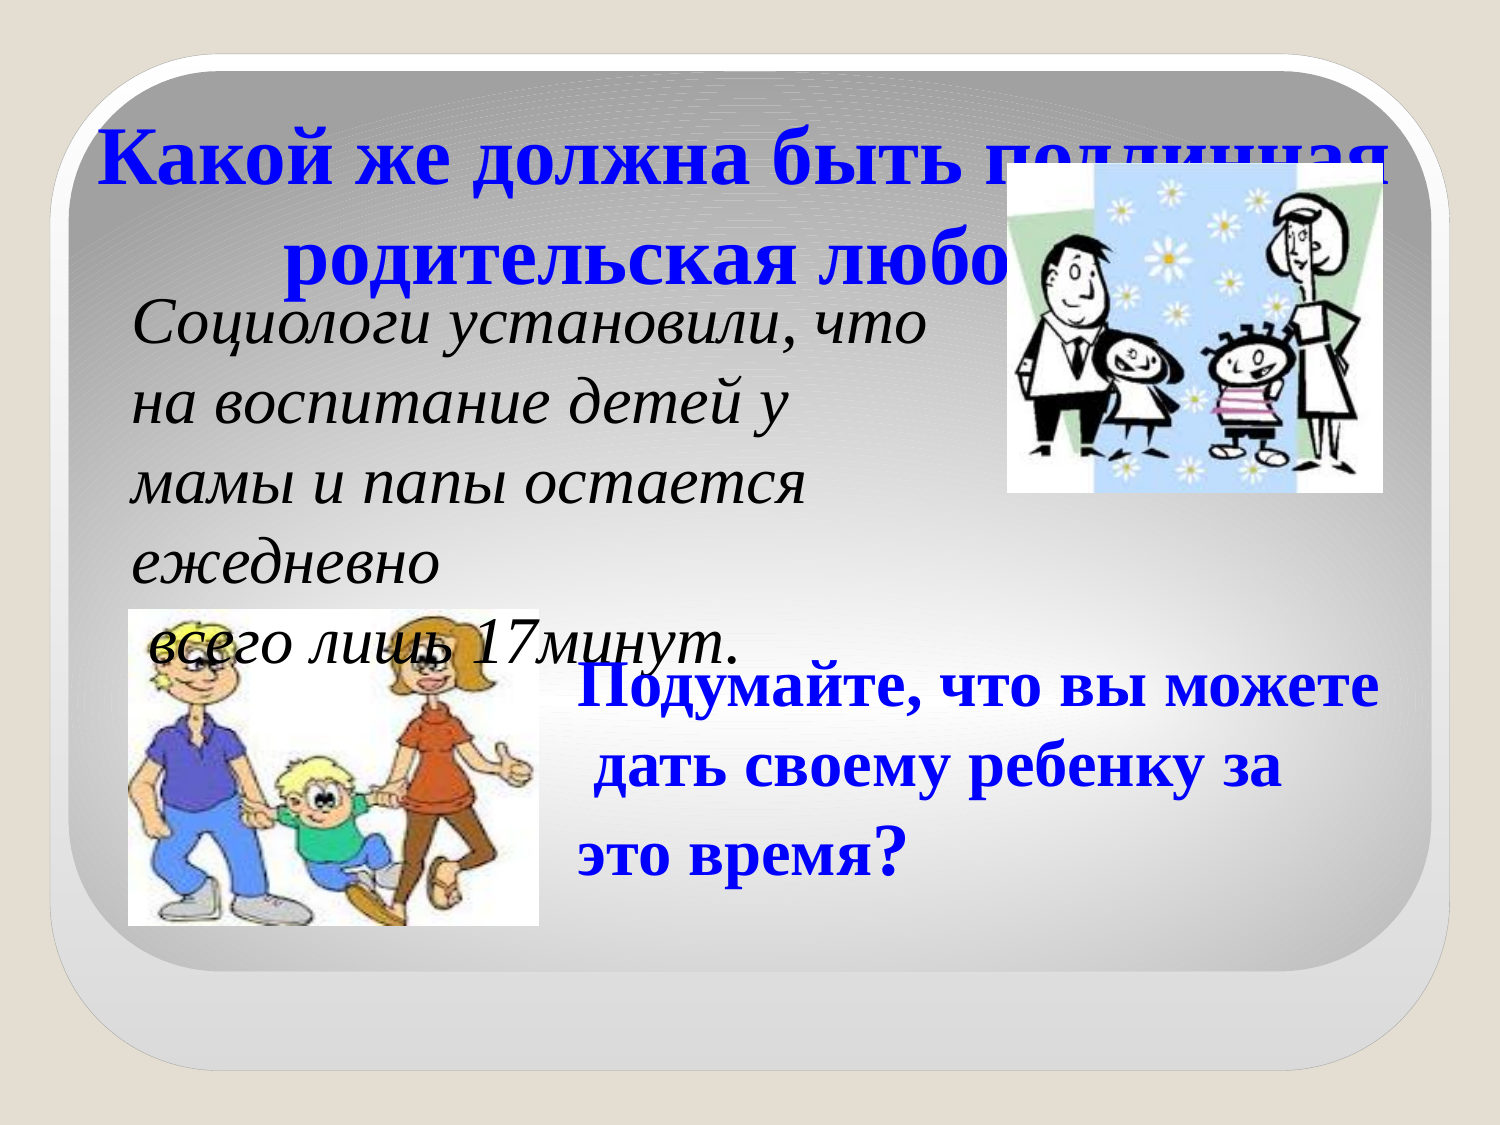

# Какой же должна быть подлинная родительская любовь?
Социологи установили, что на воспитание детей у мамы и папы остается ежедневно
 всего лишь 17минут.
Подумайте, что вы можете дать своему ребенку за это время?